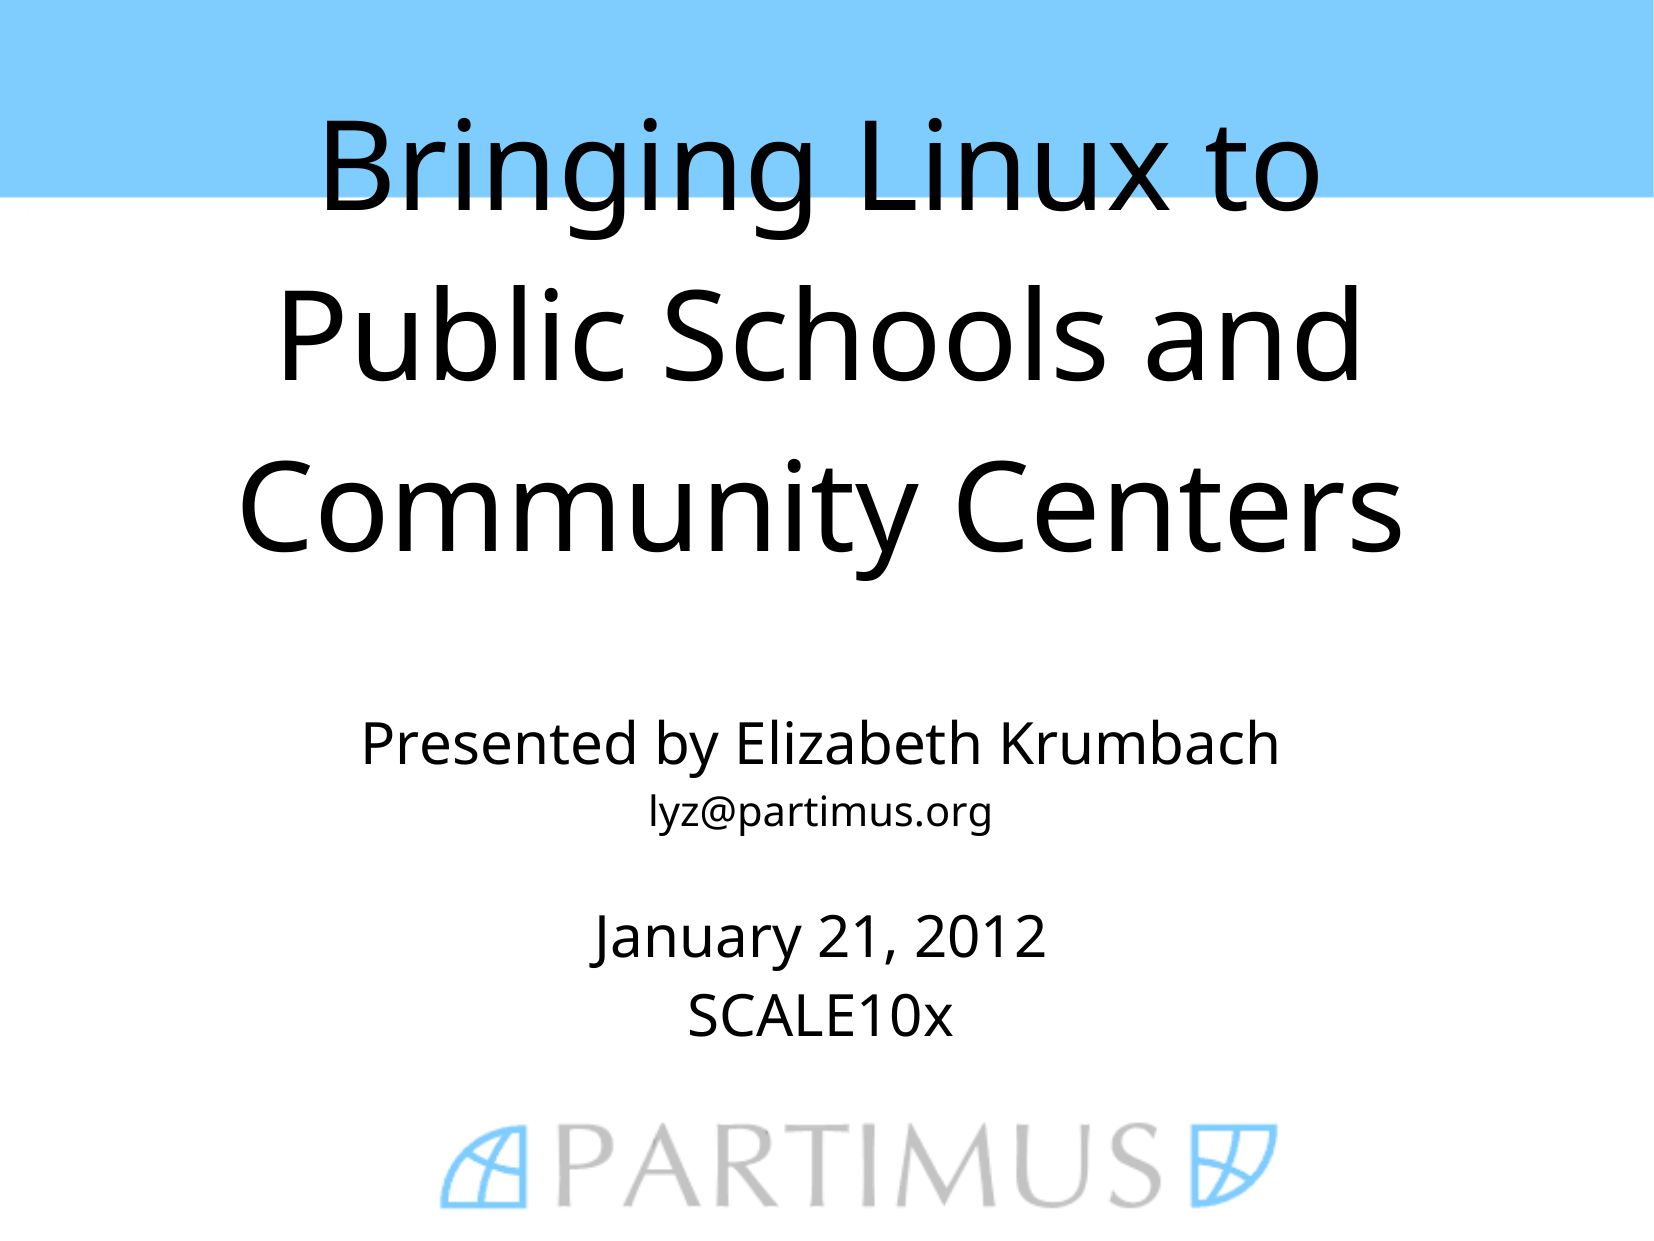

# Bringing Linux to
Public Schools and Community Centers
Presented by Elizabeth Krumbach
lyz@partimus.org
January 21, 2012
SCALE10x